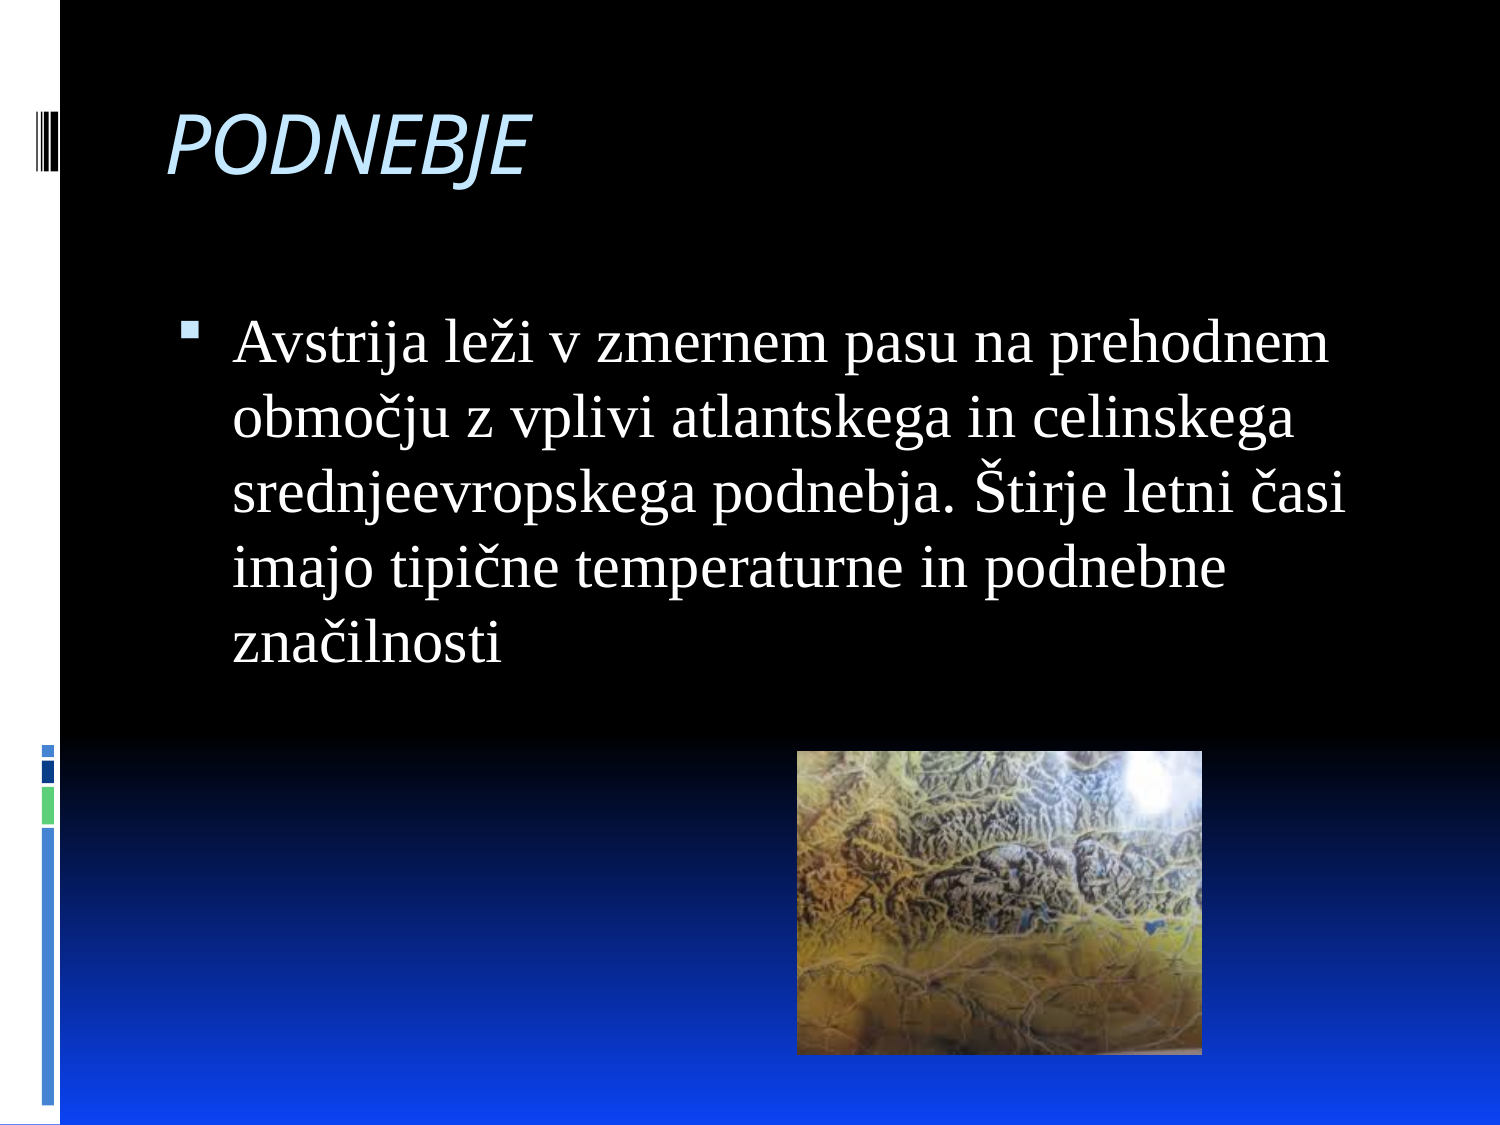

# PODNEBJE
Avstrija leži v zmernem pasu na prehodnem območju z vplivi atlantskega in celinskega srednjeevropskega podnebja. Štirje letni časi imajo tipične temperaturne in podnebne značilnosti